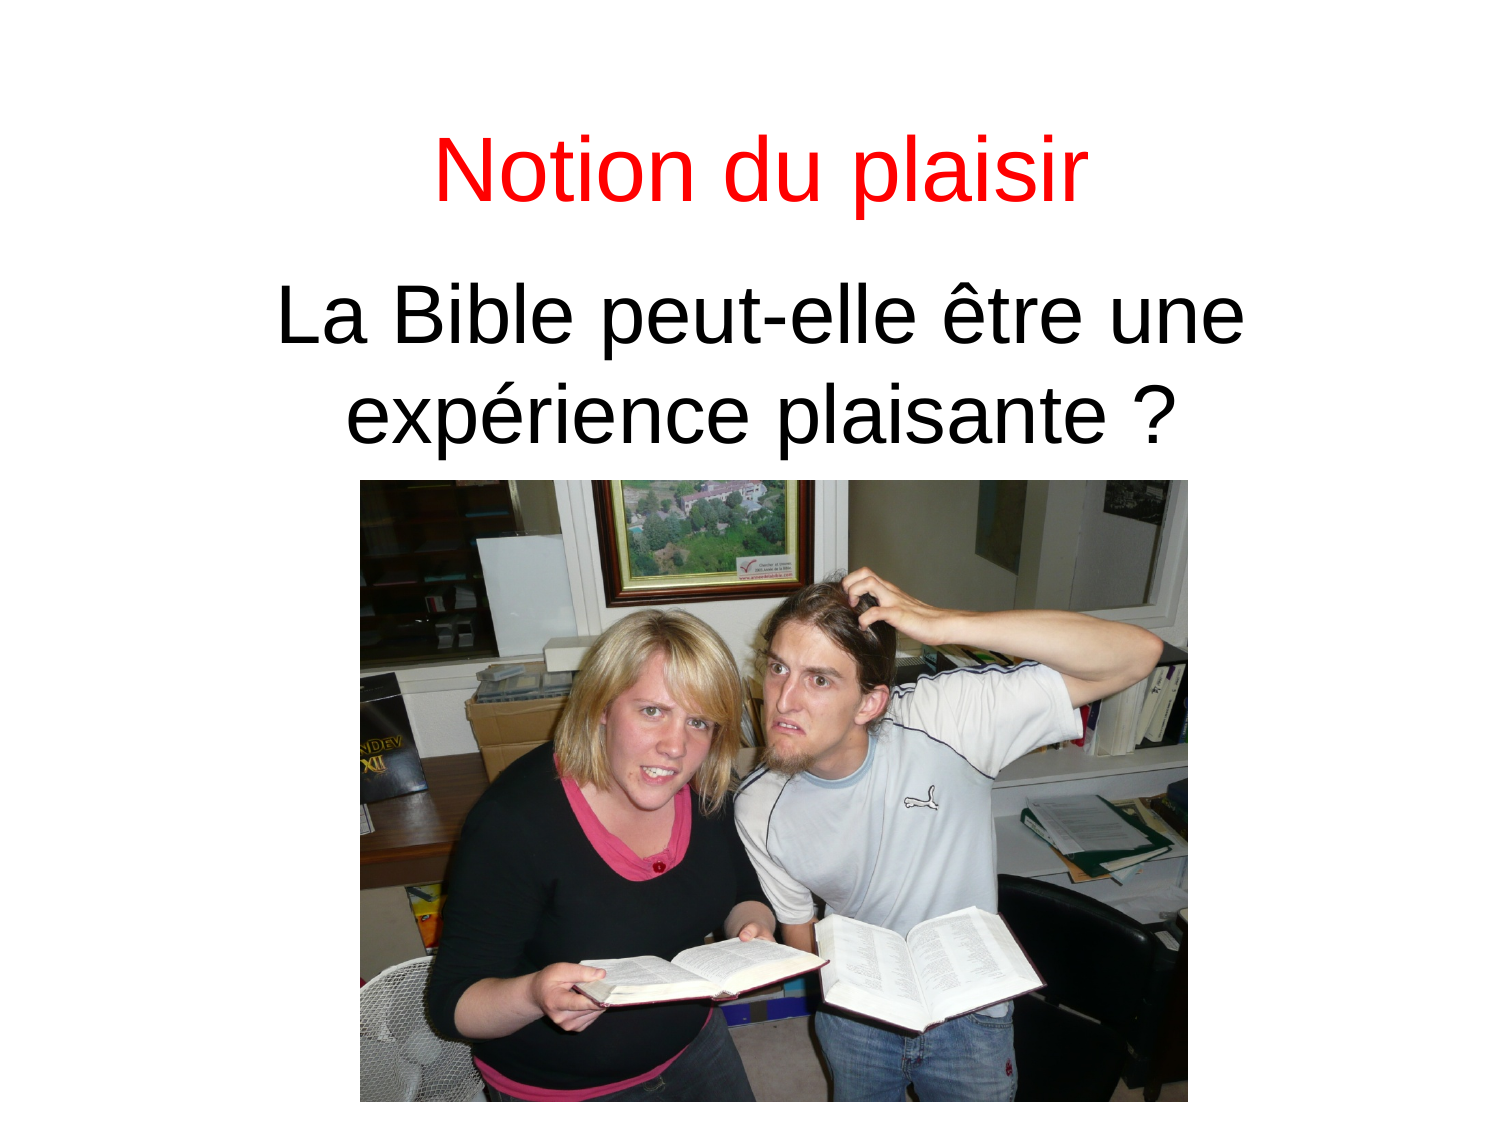

# Notion du plaisir La Bible peut-elle être une expérience plaisante ?